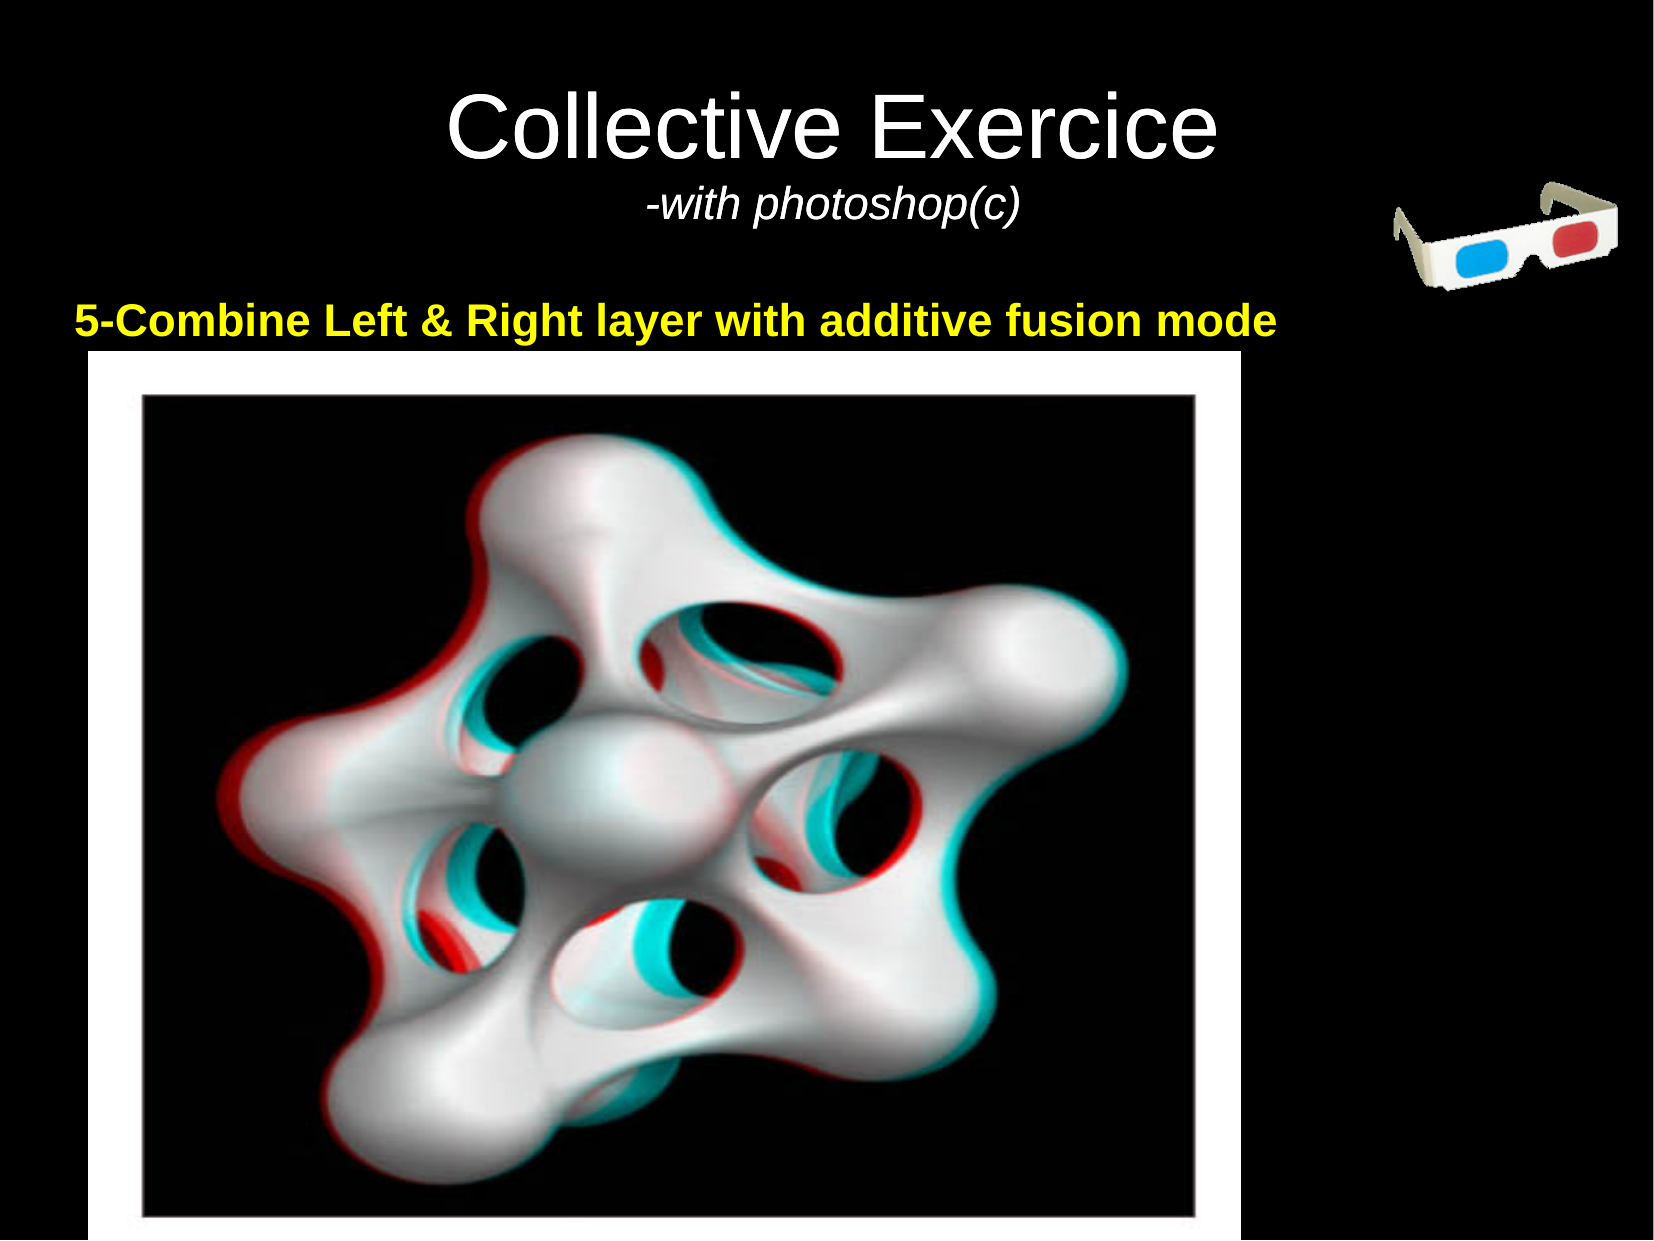

# Collective Exercice -with photoshop(c)
Collective Exercice
-with photoshop(c)
5-Combine Left & Right layer with additive fusion mode